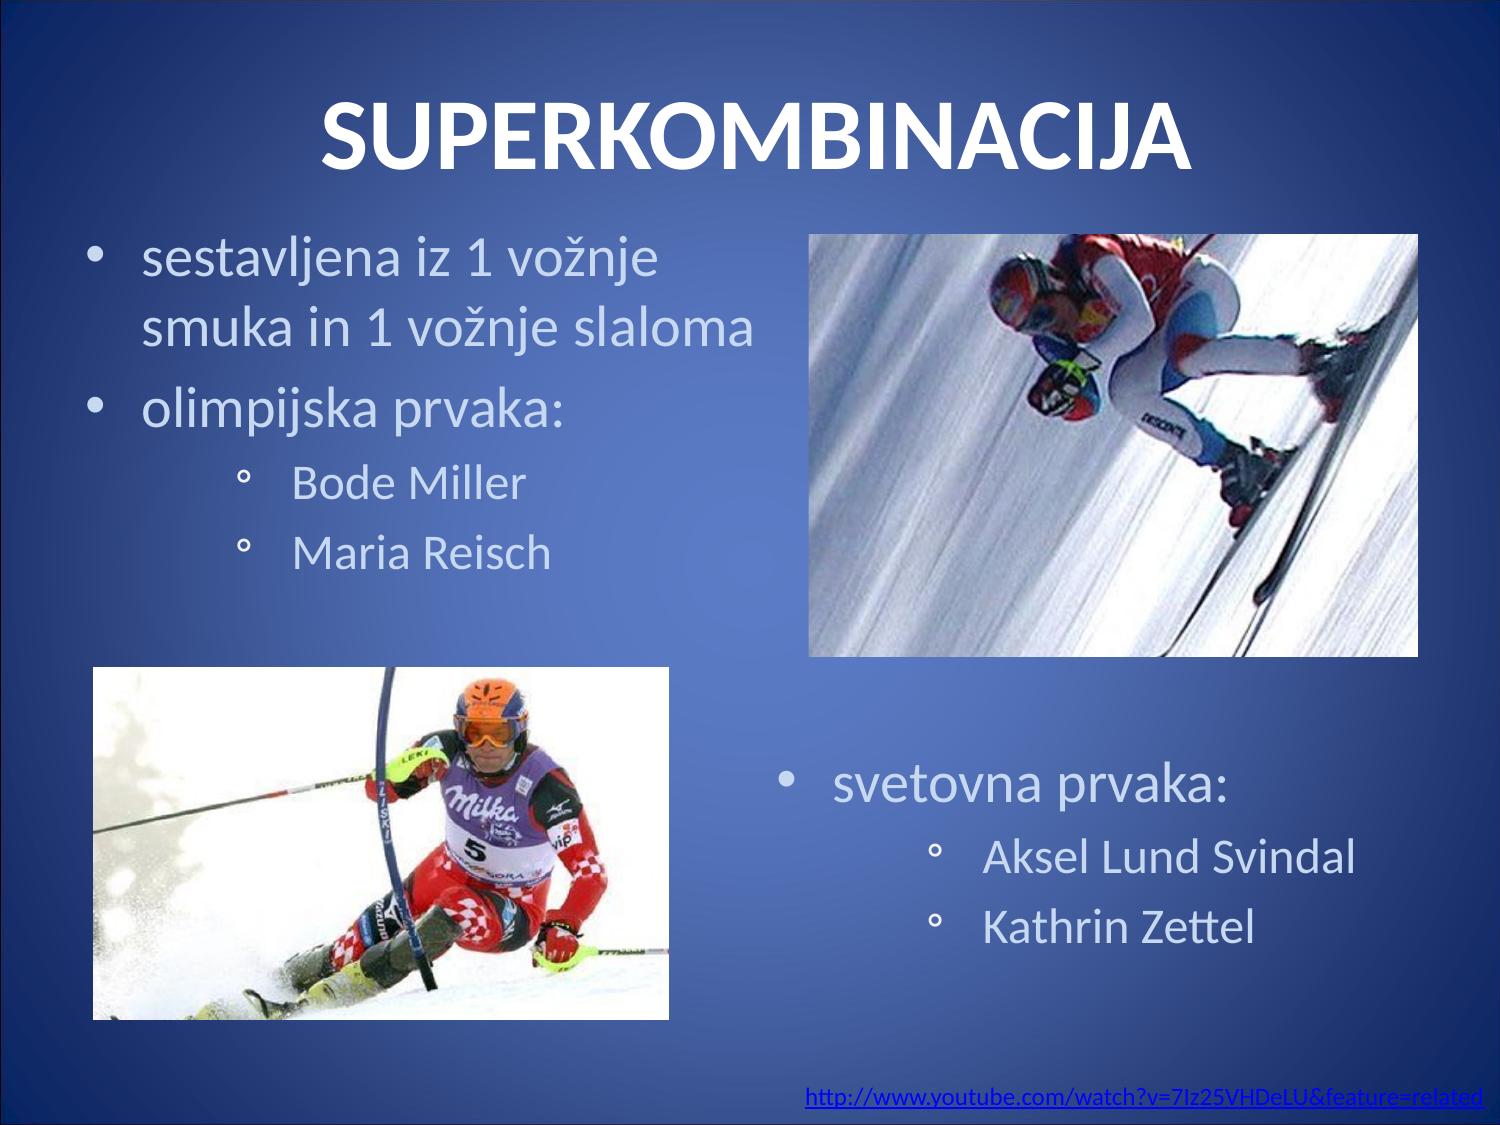

# SUPERKOMBINACIJA
sestavljena iz 1 vožnje smuka in 1 vožnje slaloma
olimpijska prvaka:
Bode Miller
Maria Reisch
svetovna prvaka:
Aksel Lund Svindal
Kathrin Zettel
http://www.youtube.com/watch?v=7Iz25VHDeLU&feature=related